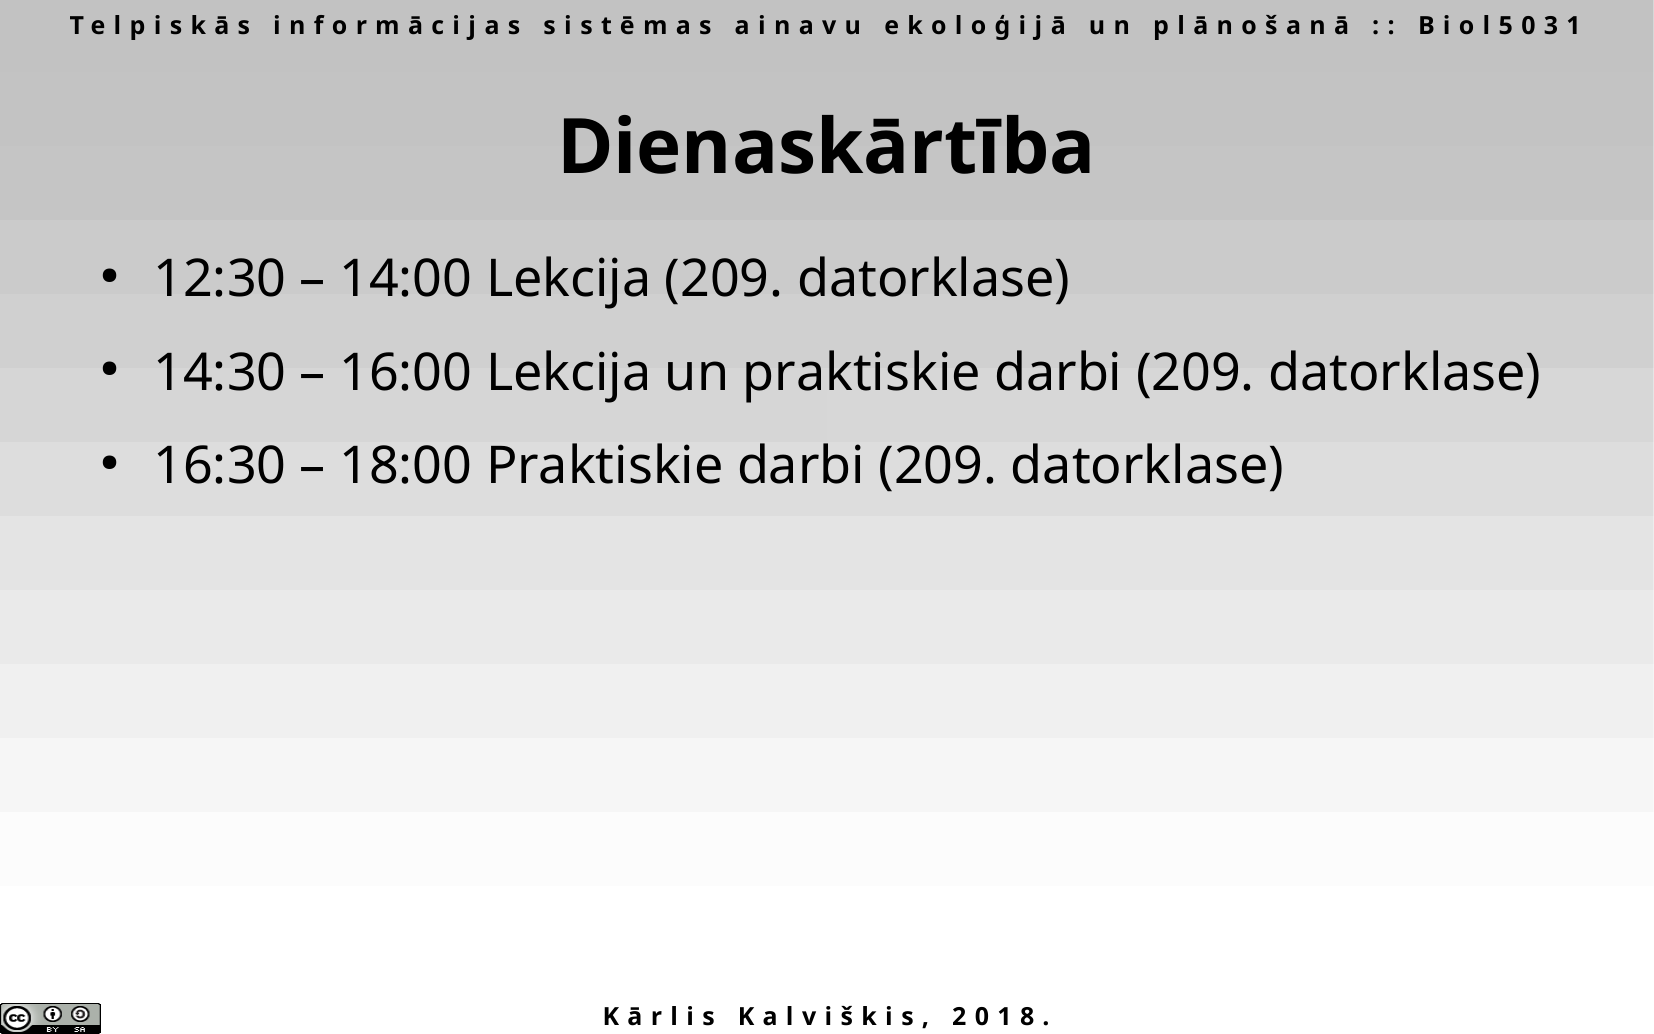

# Dienaskārtība
12:30 – 14:00 Lekcija (209. datorklase)
14:30 – 16:00 Lekcija un praktiskie darbi (209. datorklase)
16:30 – 18:00 Praktiskie darbi (209. datorklase)